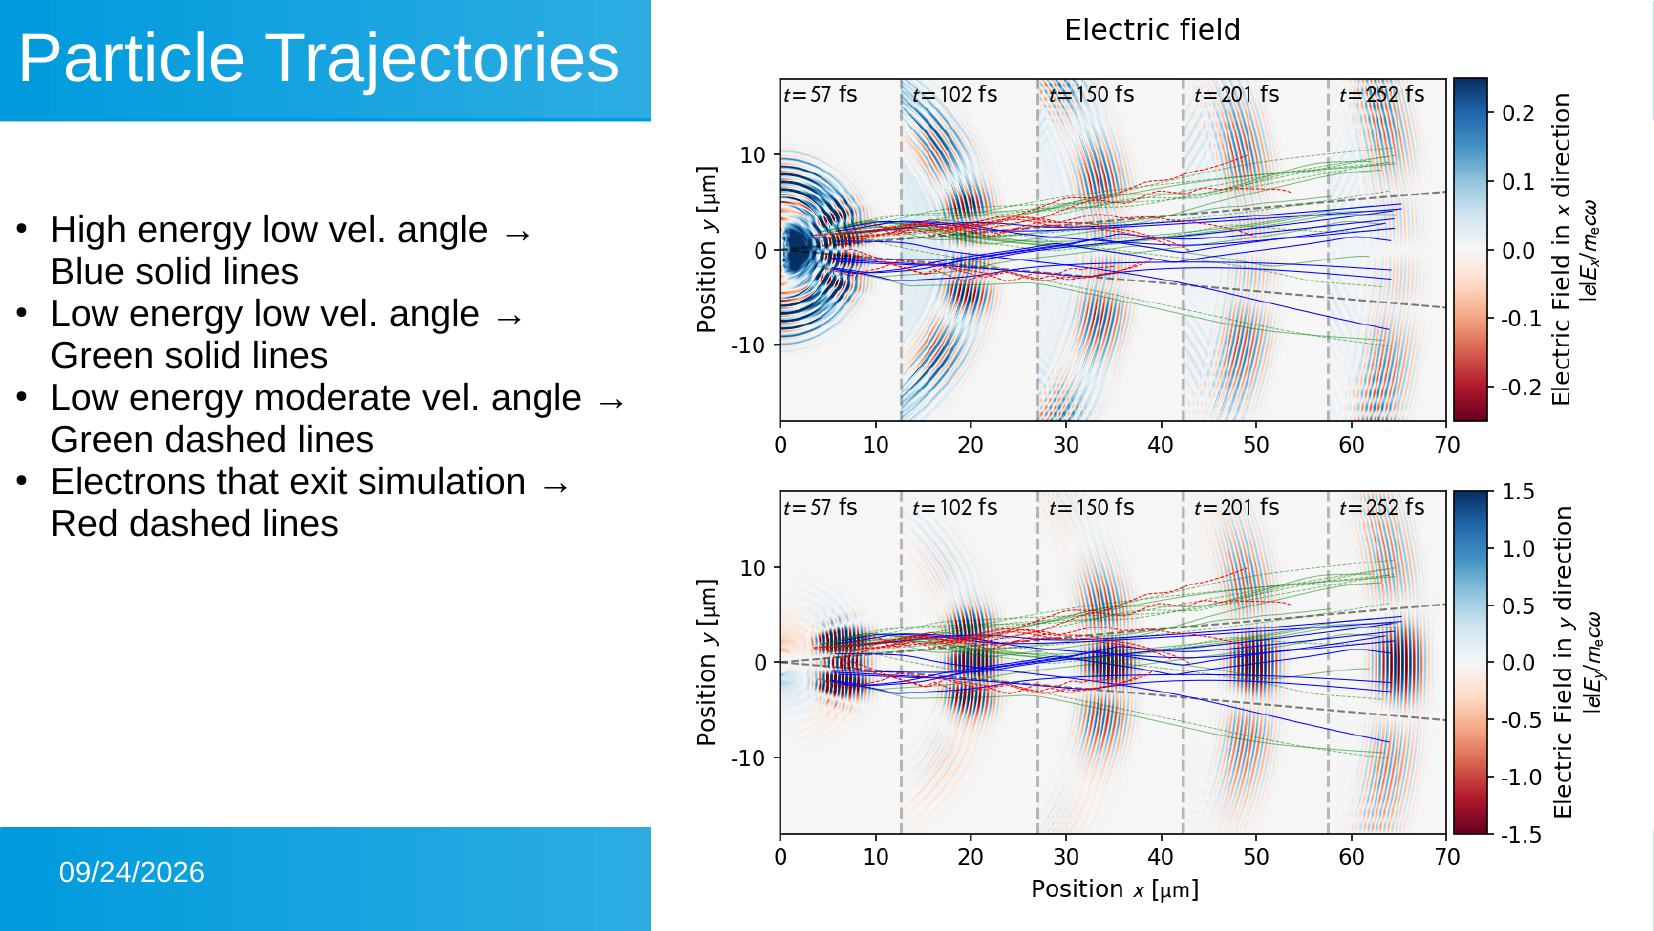

# Particle Trajectories
High energy low vel. angle →	 Blue solid lines
Low energy low vel. angle →	Green solid lines
Low energy moderate vel. angle → Green dashed lines
Electrons that exit simulation → Red dashed lines
4